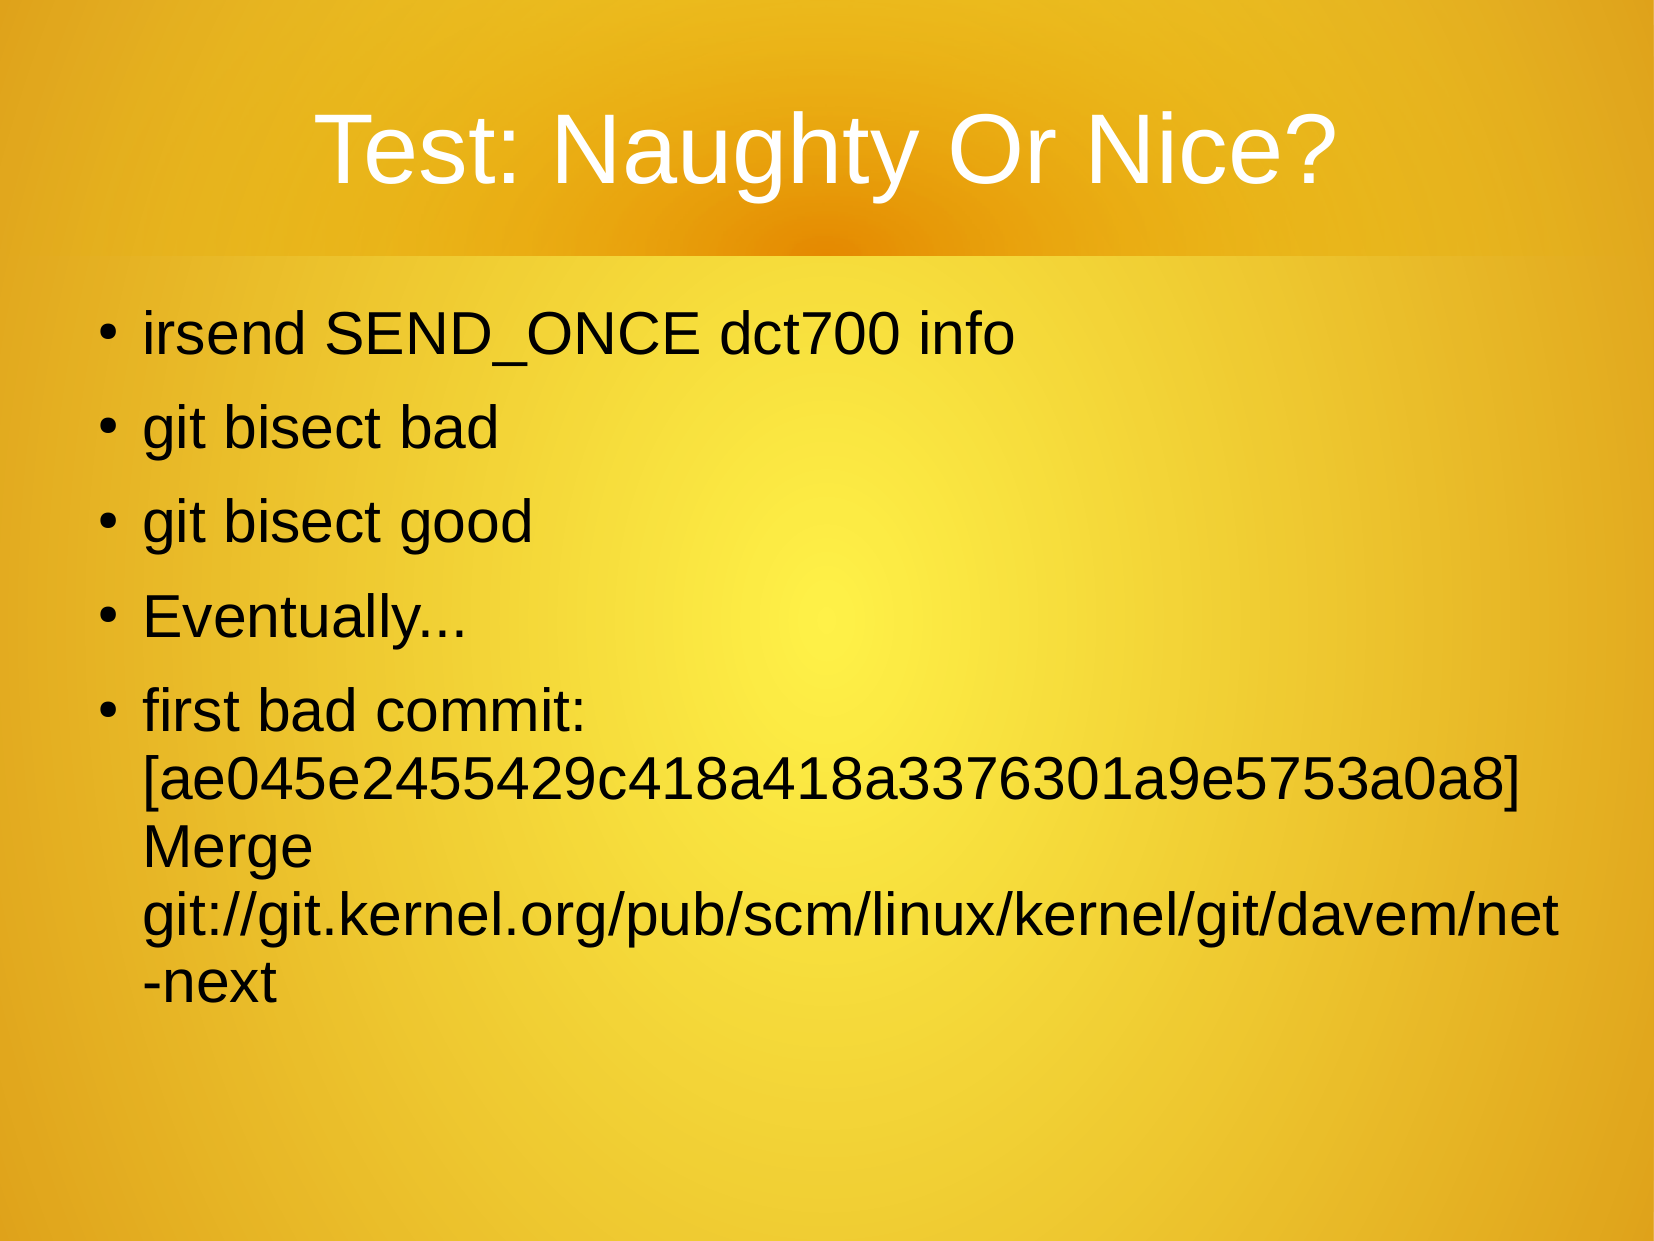

# Test: Naughty Or Nice?
irsend SEND_ONCE dct700 info
git bisect bad
git bisect good
Eventually...
first bad commit: [ae045e2455429c418a418a3376301a9e5753a0a8] Merge git://git.kernel.org/pub/scm/linux/kernel/git/davem/net-next